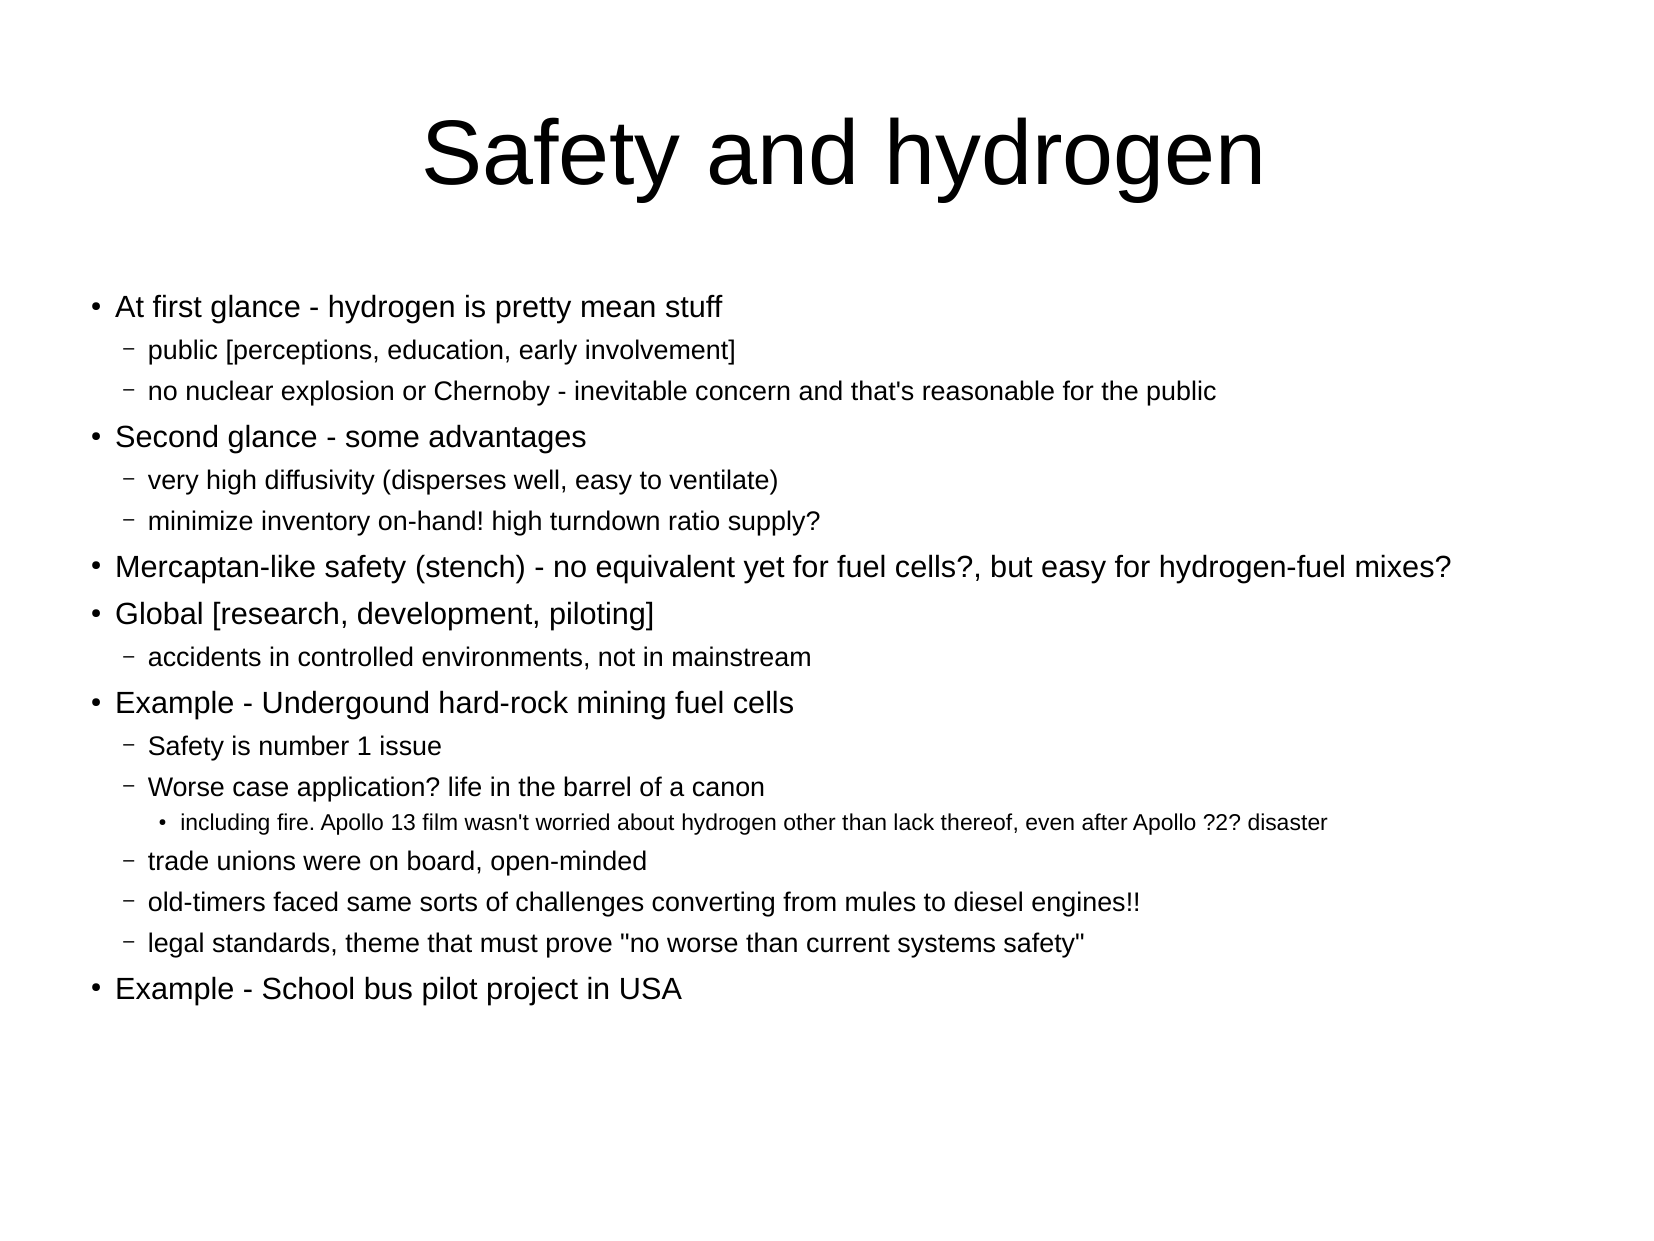

# Safety and hydrogen
At first glance - hydrogen is pretty mean stuff
public [perceptions, education, early involvement]
no nuclear explosion or Chernoby - inevitable concern and that's reasonable for the public
Second glance - some advantages
very high diffusivity (disperses well, easy to ventilate)
minimize inventory on-hand! high turndown ratio supply?
Mercaptan-like safety (stench) - no equivalent yet for fuel cells?, but easy for hydrogen-fuel mixes?
Global [research, development, piloting]
accidents in controlled environments, not in mainstream
Example - Undergound hard-rock mining fuel cells
Safety is number 1 issue
Worse case application? life in the barrel of a canon
including fire. Apollo 13 film wasn't worried about hydrogen other than lack thereof, even after Apollo ?2? disaster
trade unions were on board, open-minded
old-timers faced same sorts of challenges converting from mules to diesel engines!!
legal standards, theme that must prove "no worse than current systems safety"
Example - School bus pilot project in USA